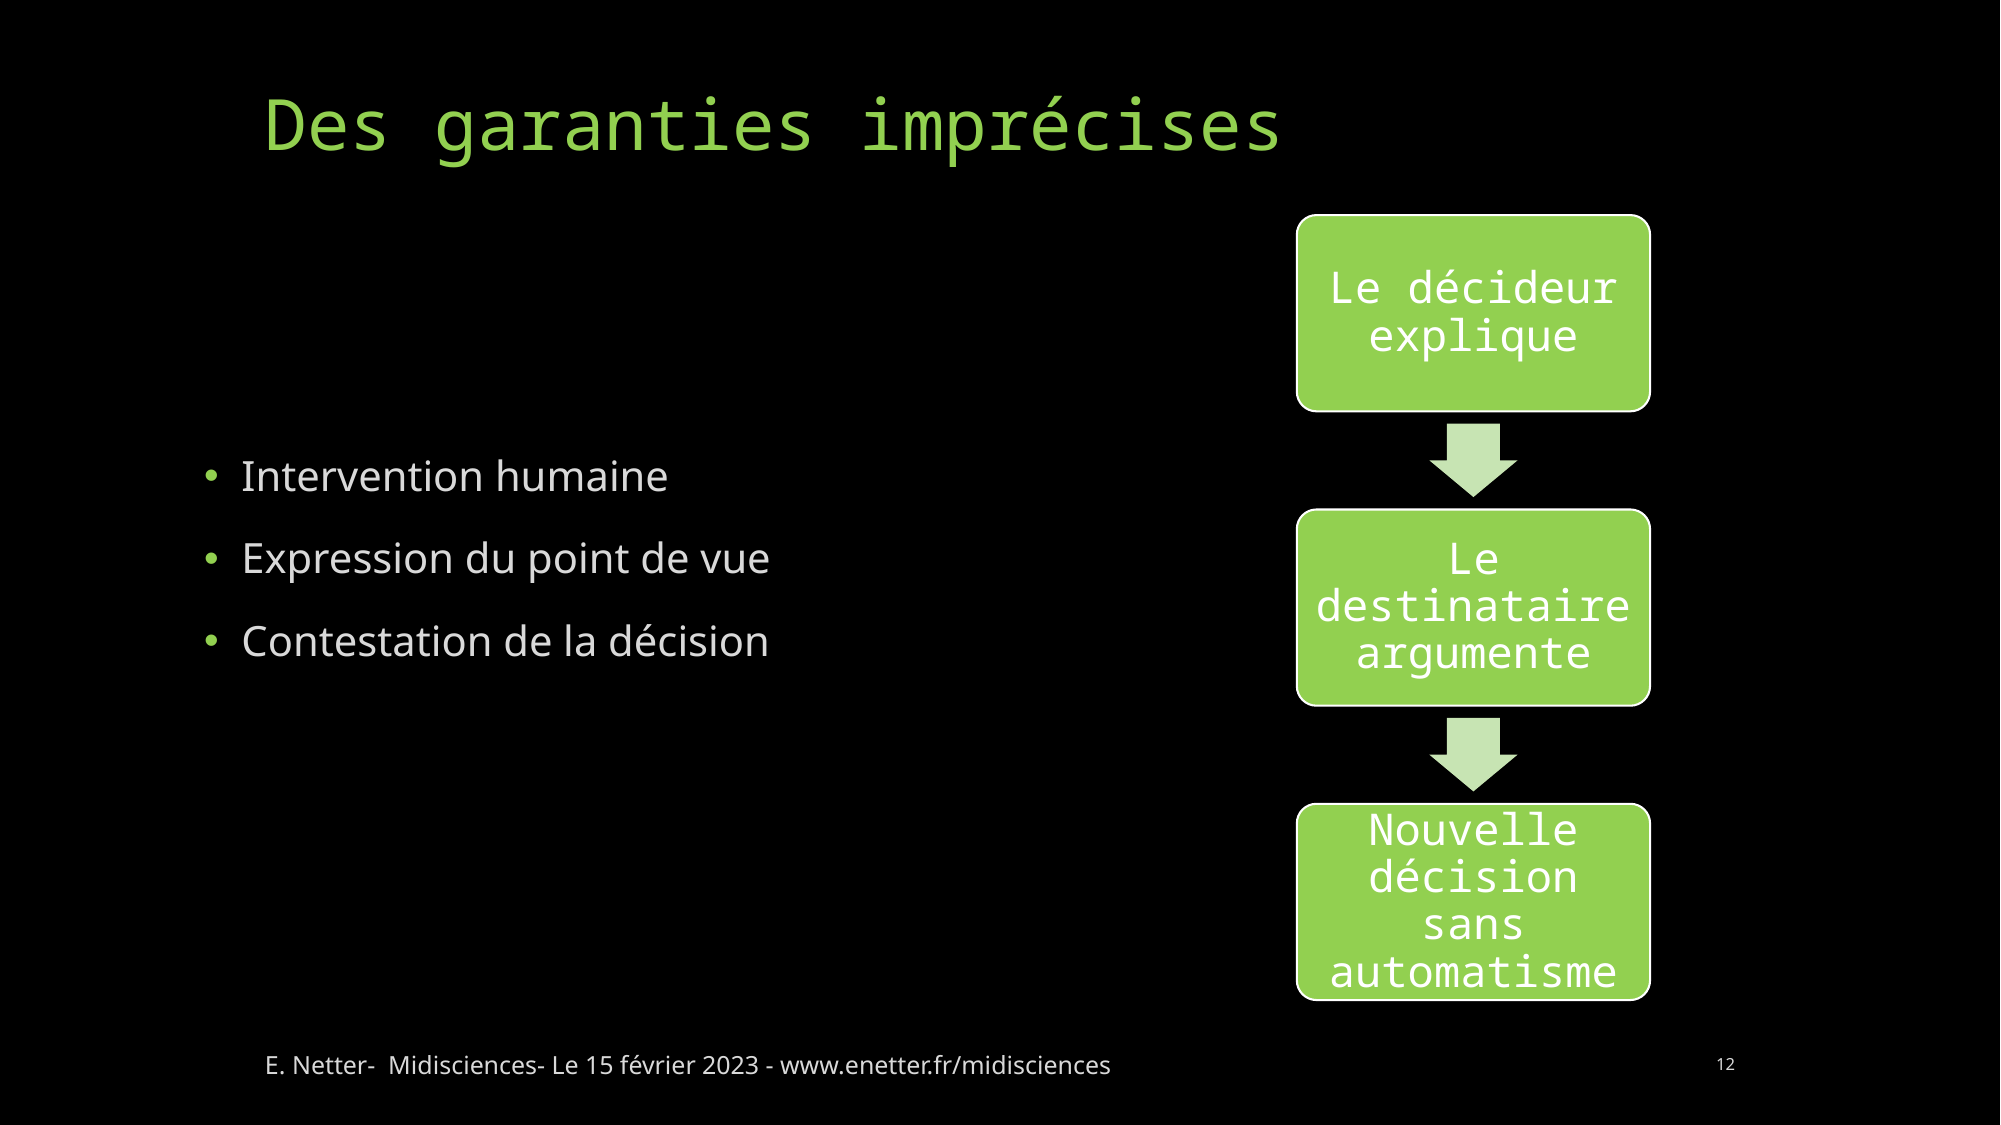

# Des garanties imprécises
Le décideur explique
Le destinataire argumente
Nouvelle décision sans automatisme
Intervention humaine
Expression du point de vue
Contestation de la décision
E. Netter- Midisciences- Le 15 février 2023 - www.enetter.fr/midisciences